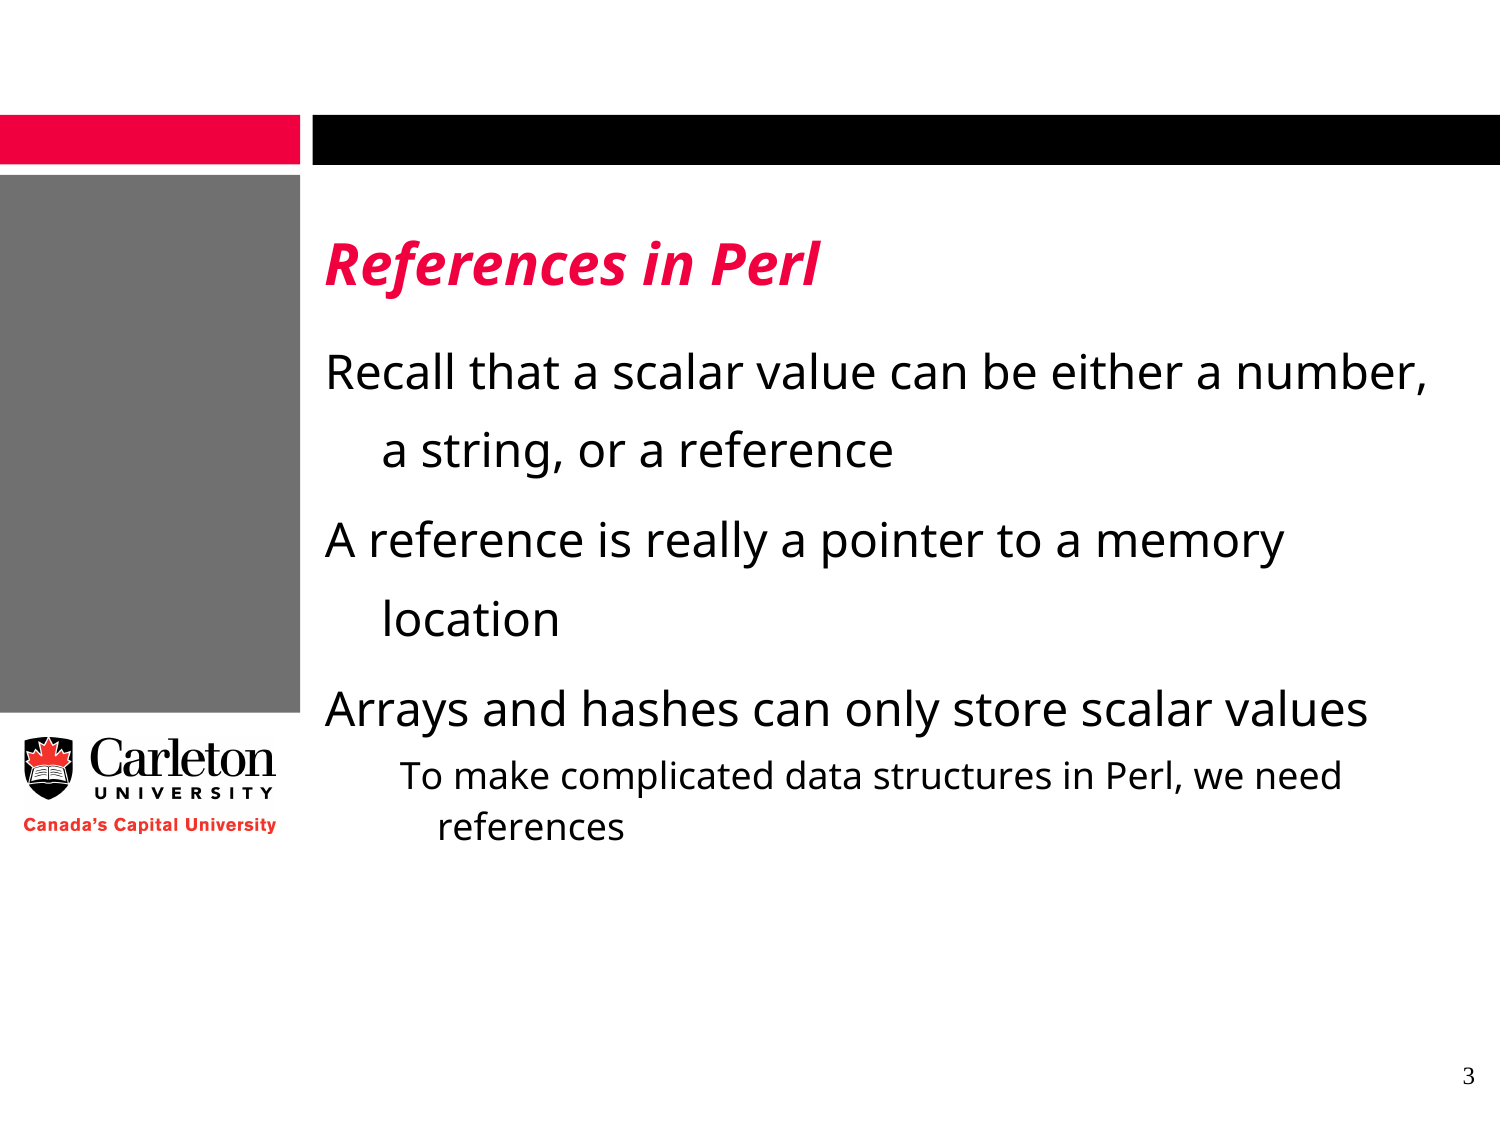

# References in Perl
Recall that a scalar value can be either a number, a string, or a reference
A reference is really a pointer to a memory location
Arrays and hashes can only store scalar values
To make complicated data structures in Perl, we need references
3